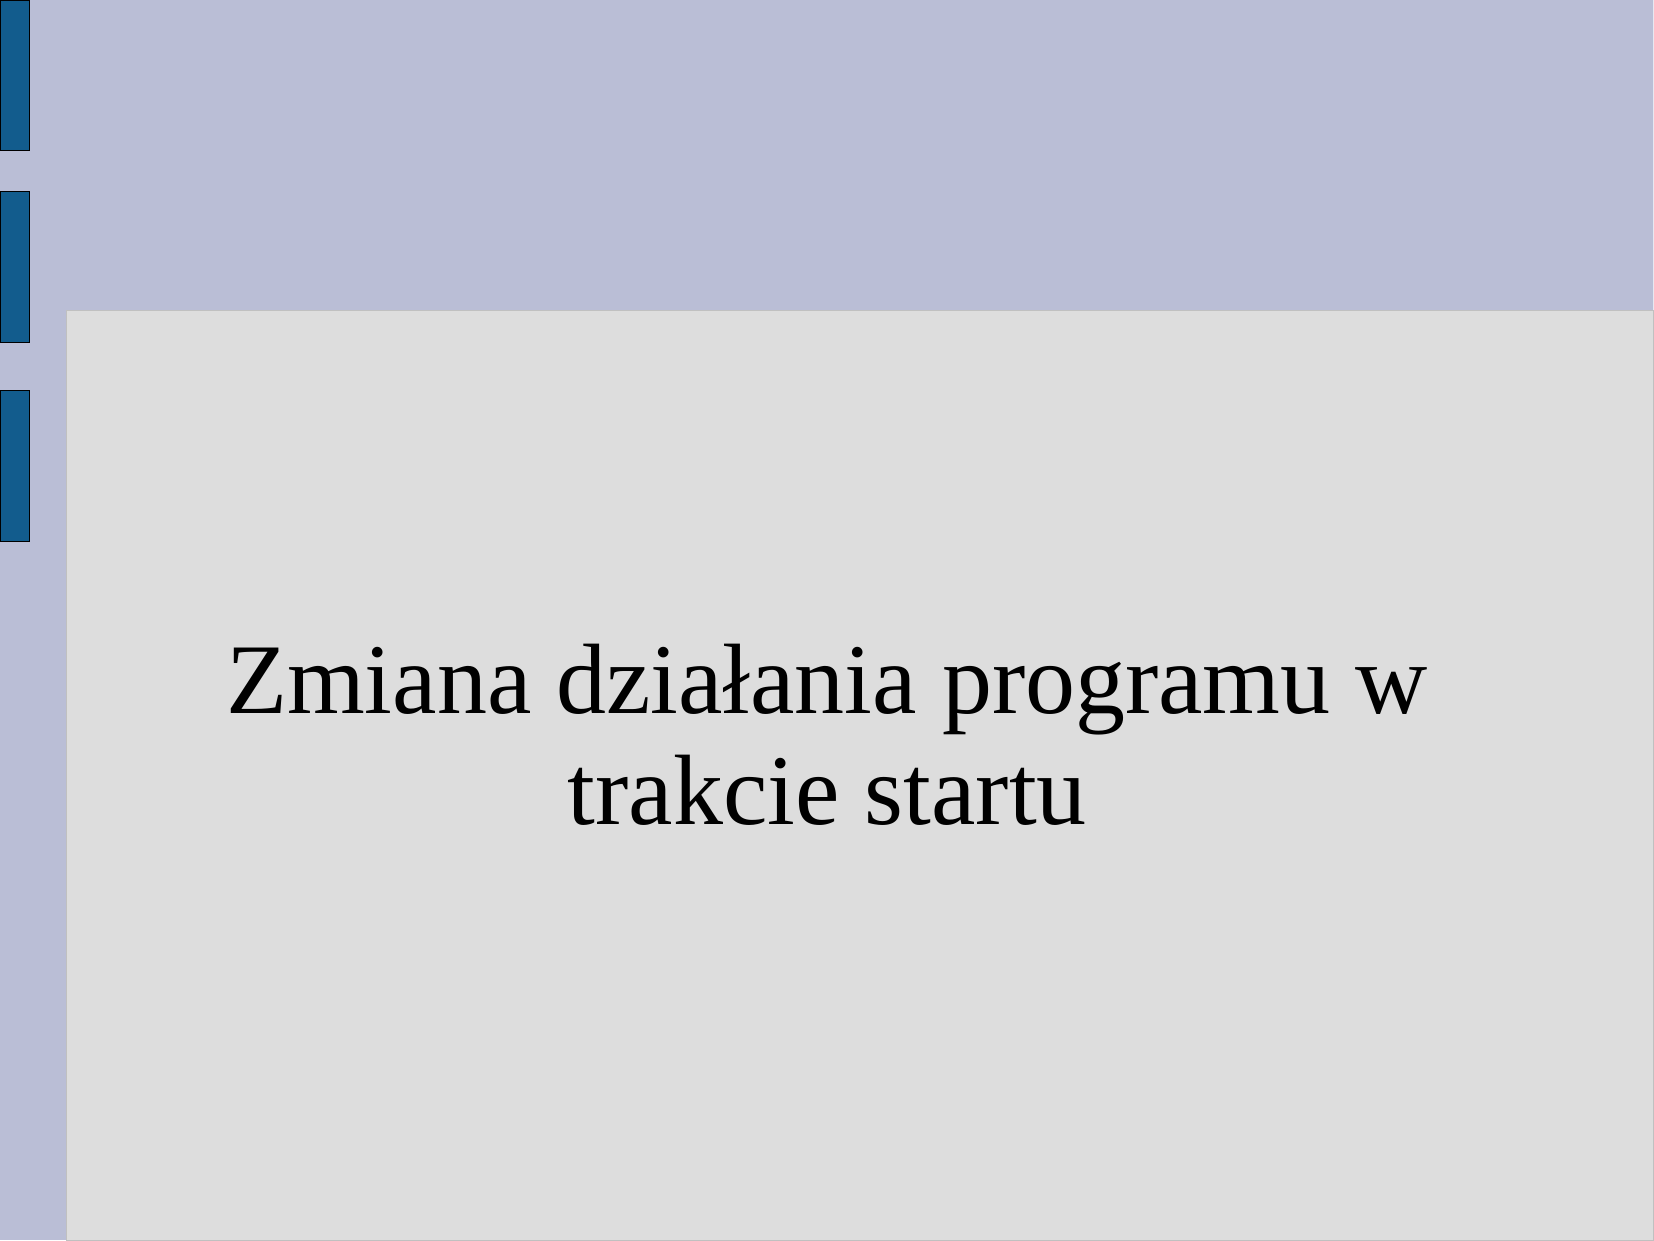

#
Zmiana działania programu w trakcie startu